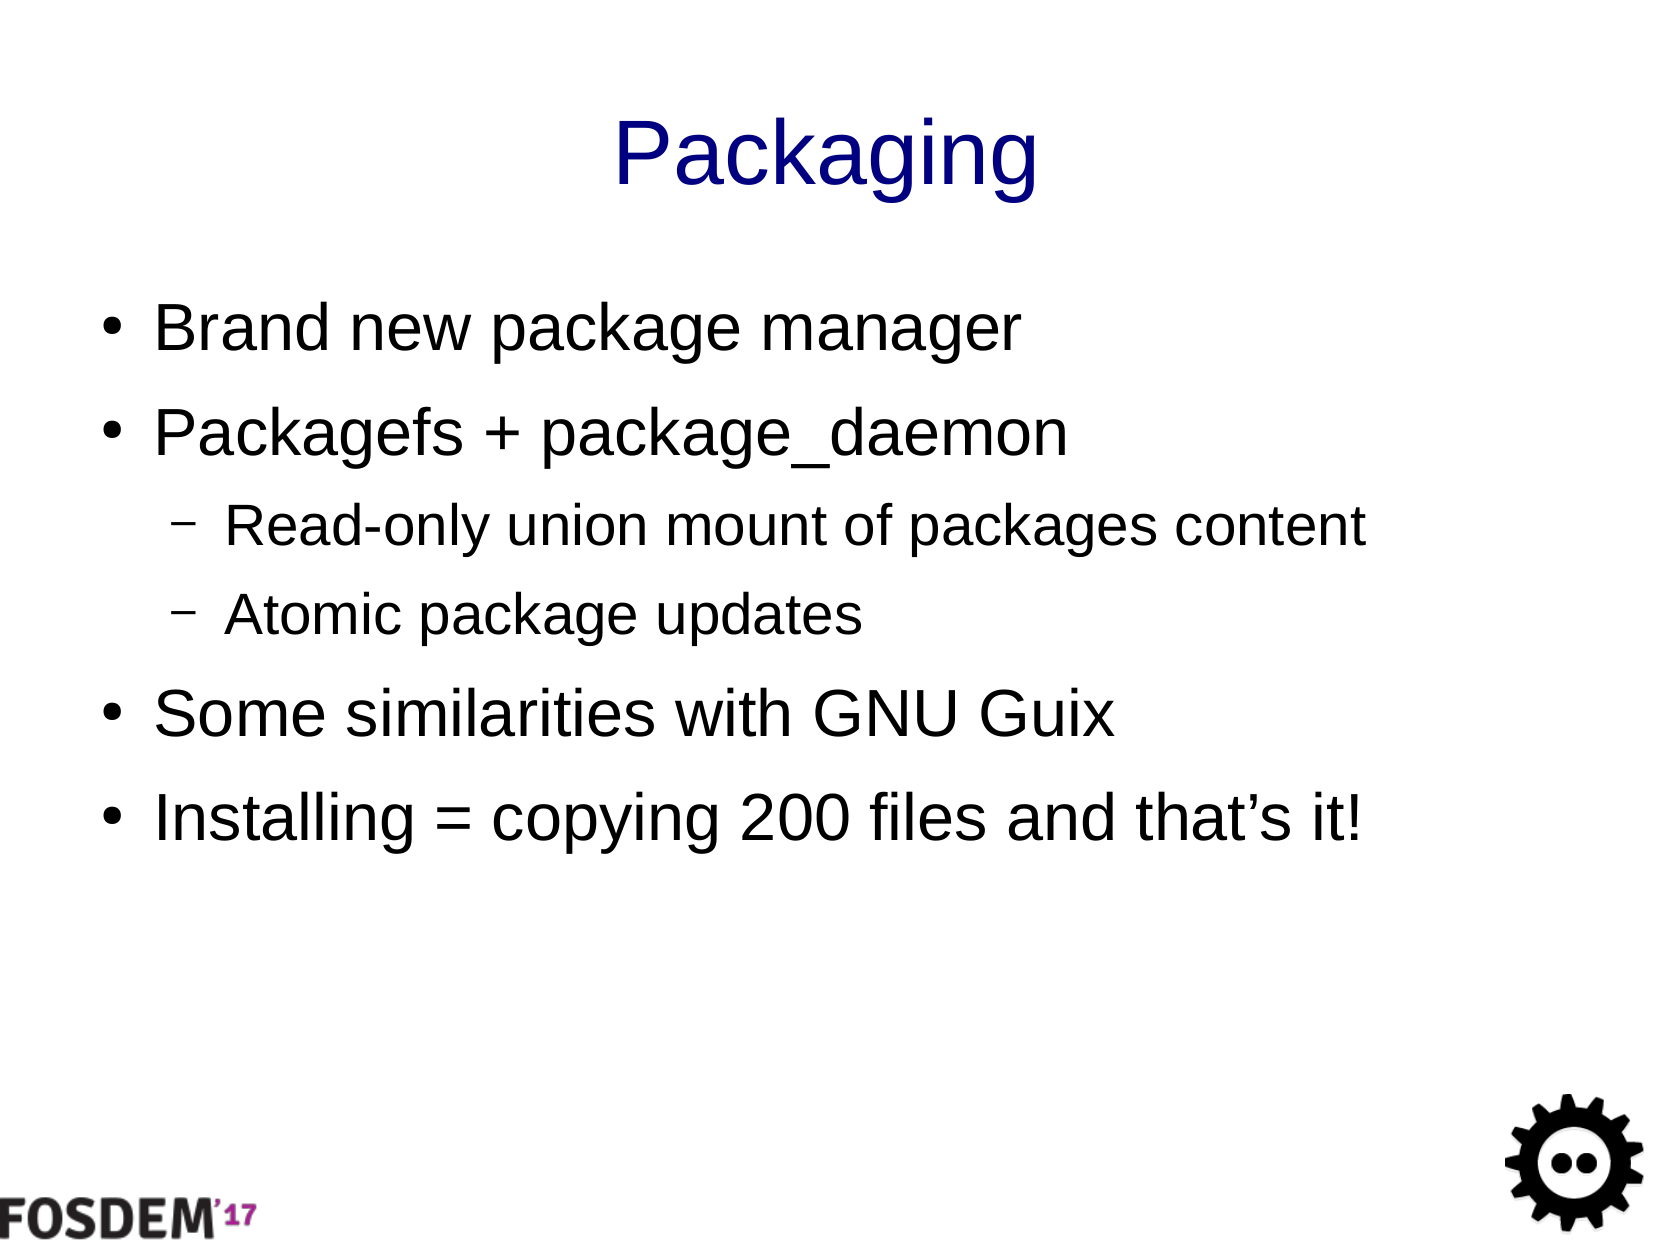

# Packaging
Brand new package manager
Packagefs + package_daemon
Read-only union mount of packages content
Atomic package updates
Some similarities with GNU Guix
Installing = copying 200 files and that’s it!